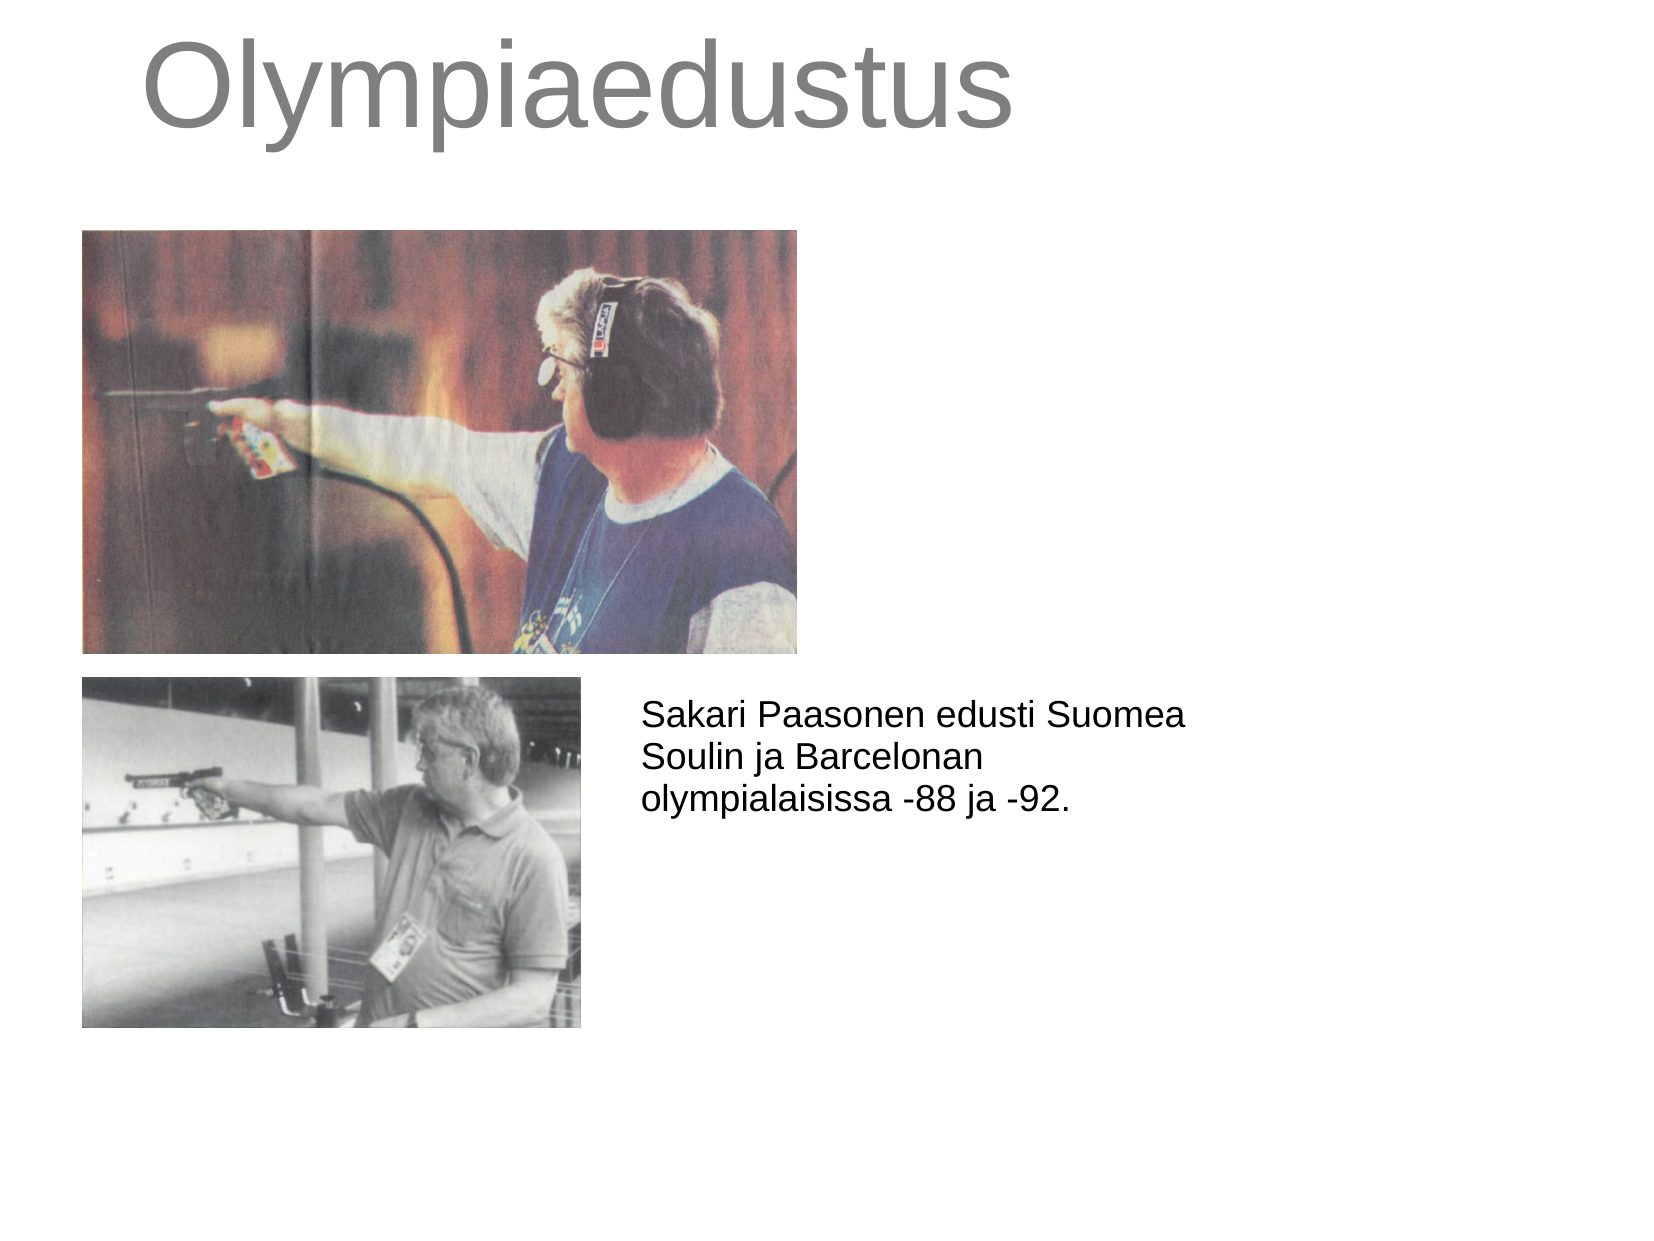

Olympiaedustus
#
Sakari Paasonen edusti Suomea Soulin ja Barcelonan olympialaisissa -88 ja -92.